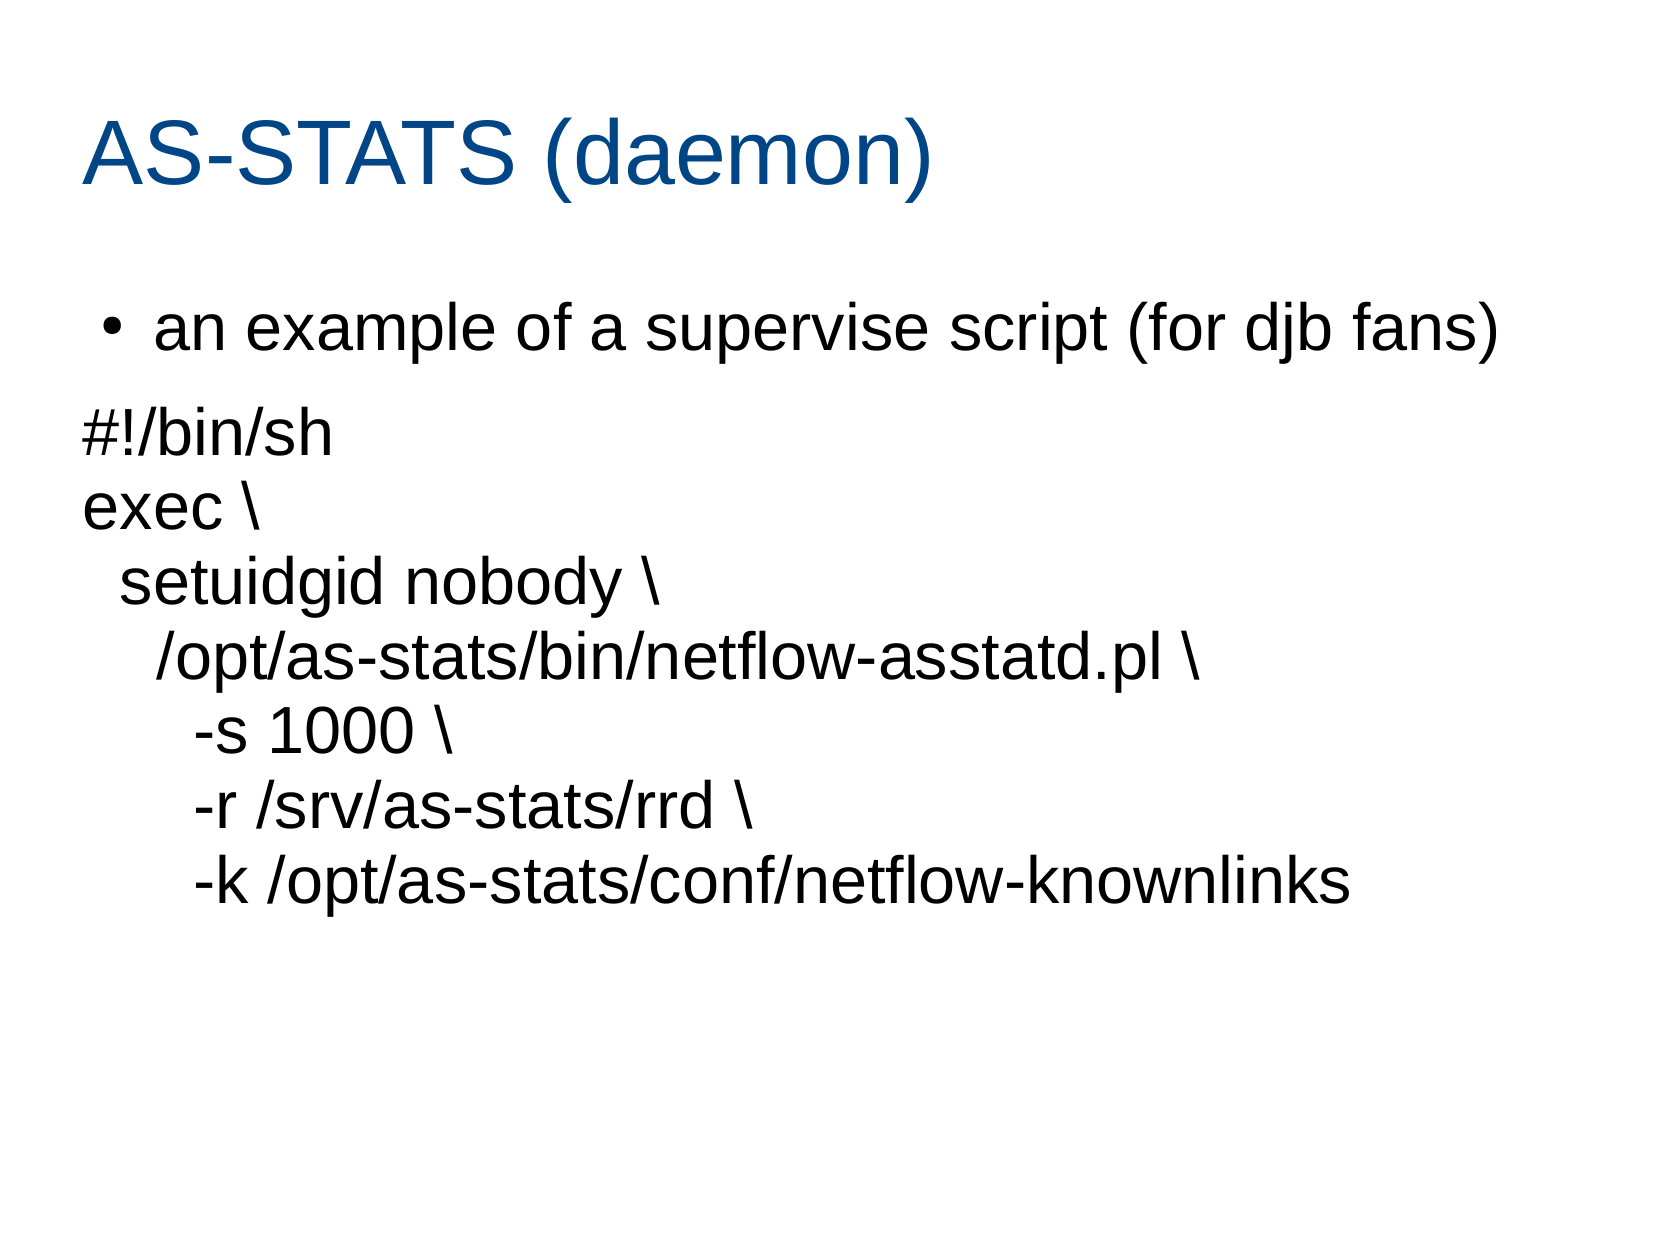

# AS-STATS (daemon)
an example of a supervise script (for djb fans)
#!/bin/sh
exec \
 setuidgid nobody \
 /opt/as-stats/bin/netflow-asstatd.pl \
 -s 1000 \
 -r /srv/as-stats/rrd \
 -k /opt/as-stats/conf/netflow-knownlinks